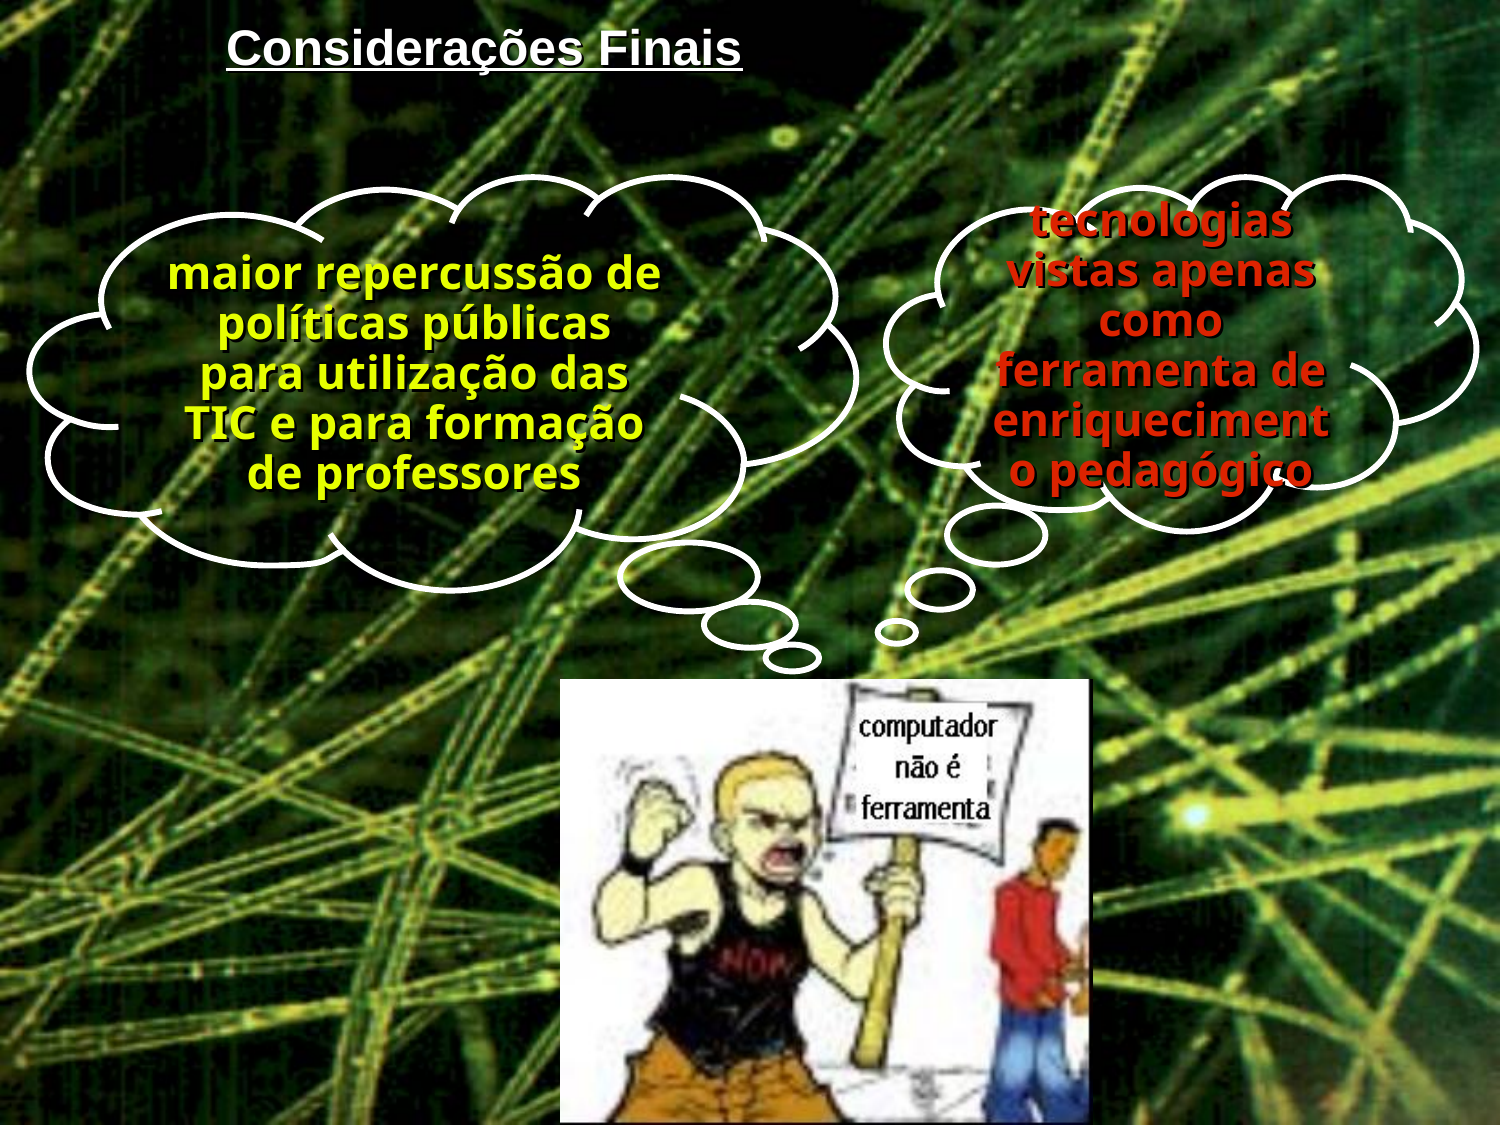

Considerações Finais
maior repercussão de políticas públicas para utilização das TIC e para formação de professores
tecnologias vistas apenas como ferramenta de enriquecimento pedagógico